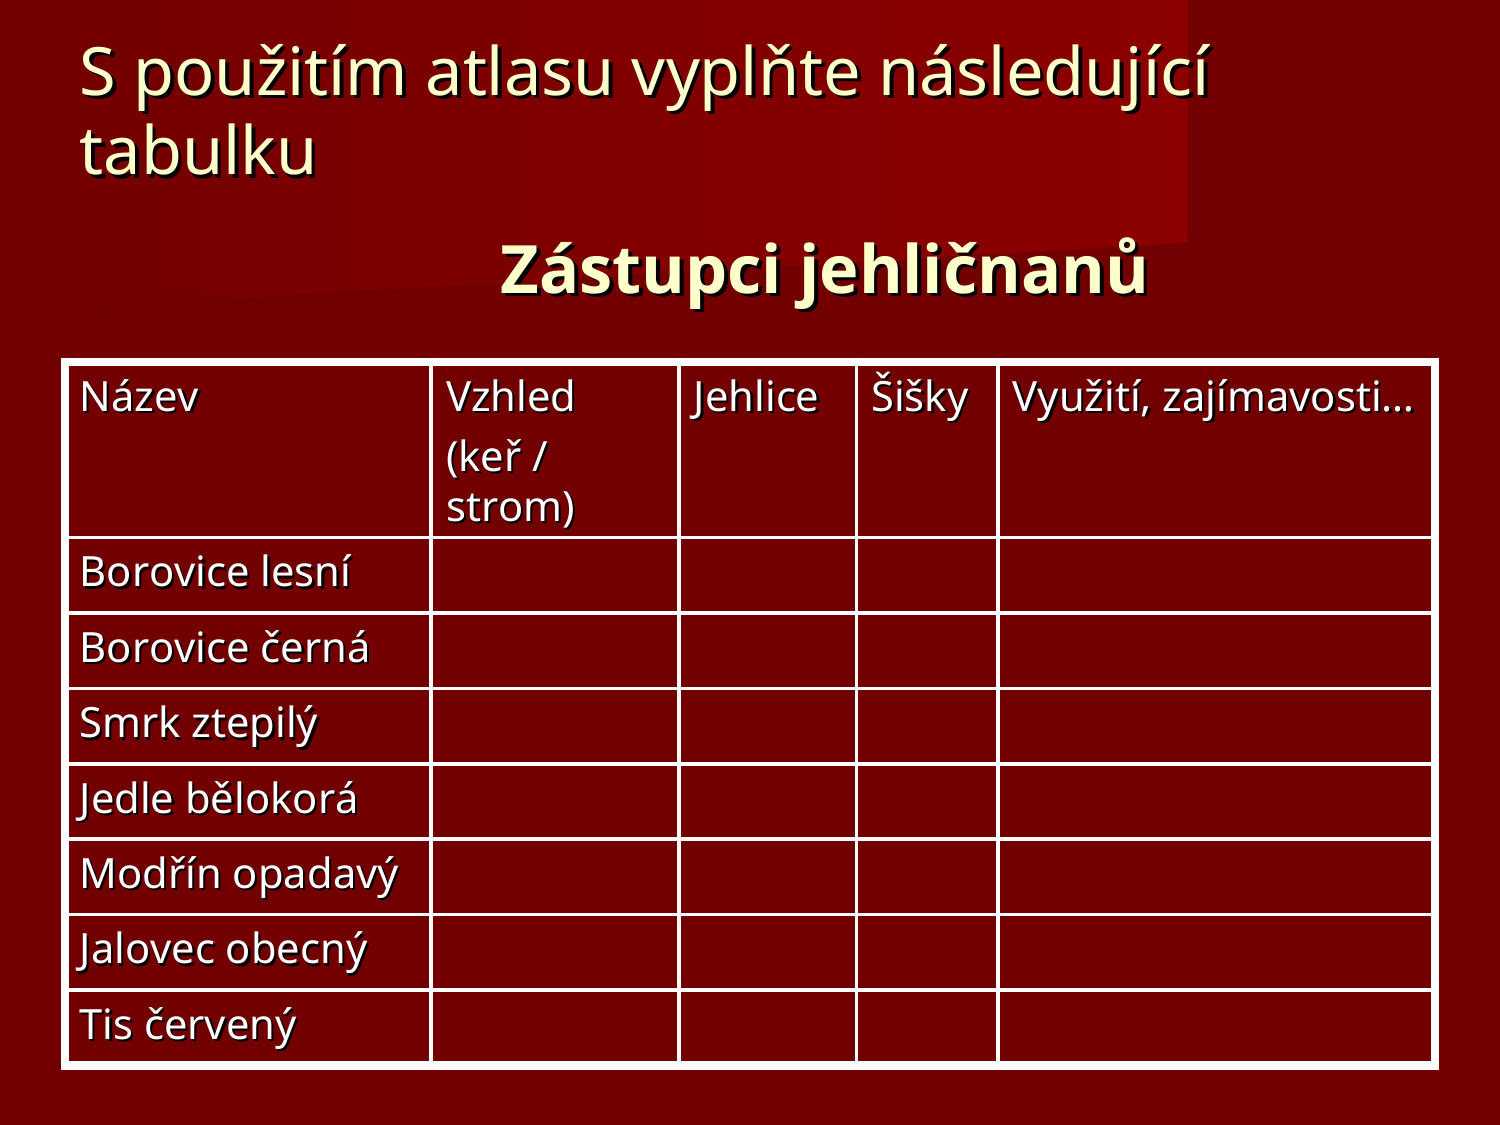

# S použitím atlasu vyplňte následující tabulku
Zástupci jehličnanů
| Název | Vzhled (keř / strom) | Jehlice | Šišky | Využití, zajímavosti… |
| --- | --- | --- | --- | --- |
| Borovice lesní | | | | |
| Borovice černá | | | | |
| Smrk ztepilý | | | | |
| Jedle bělokorá | | | | |
| Modřín opadavý | | | | |
| Jalovec obecný | | | | |
| Tis červený | | | | |